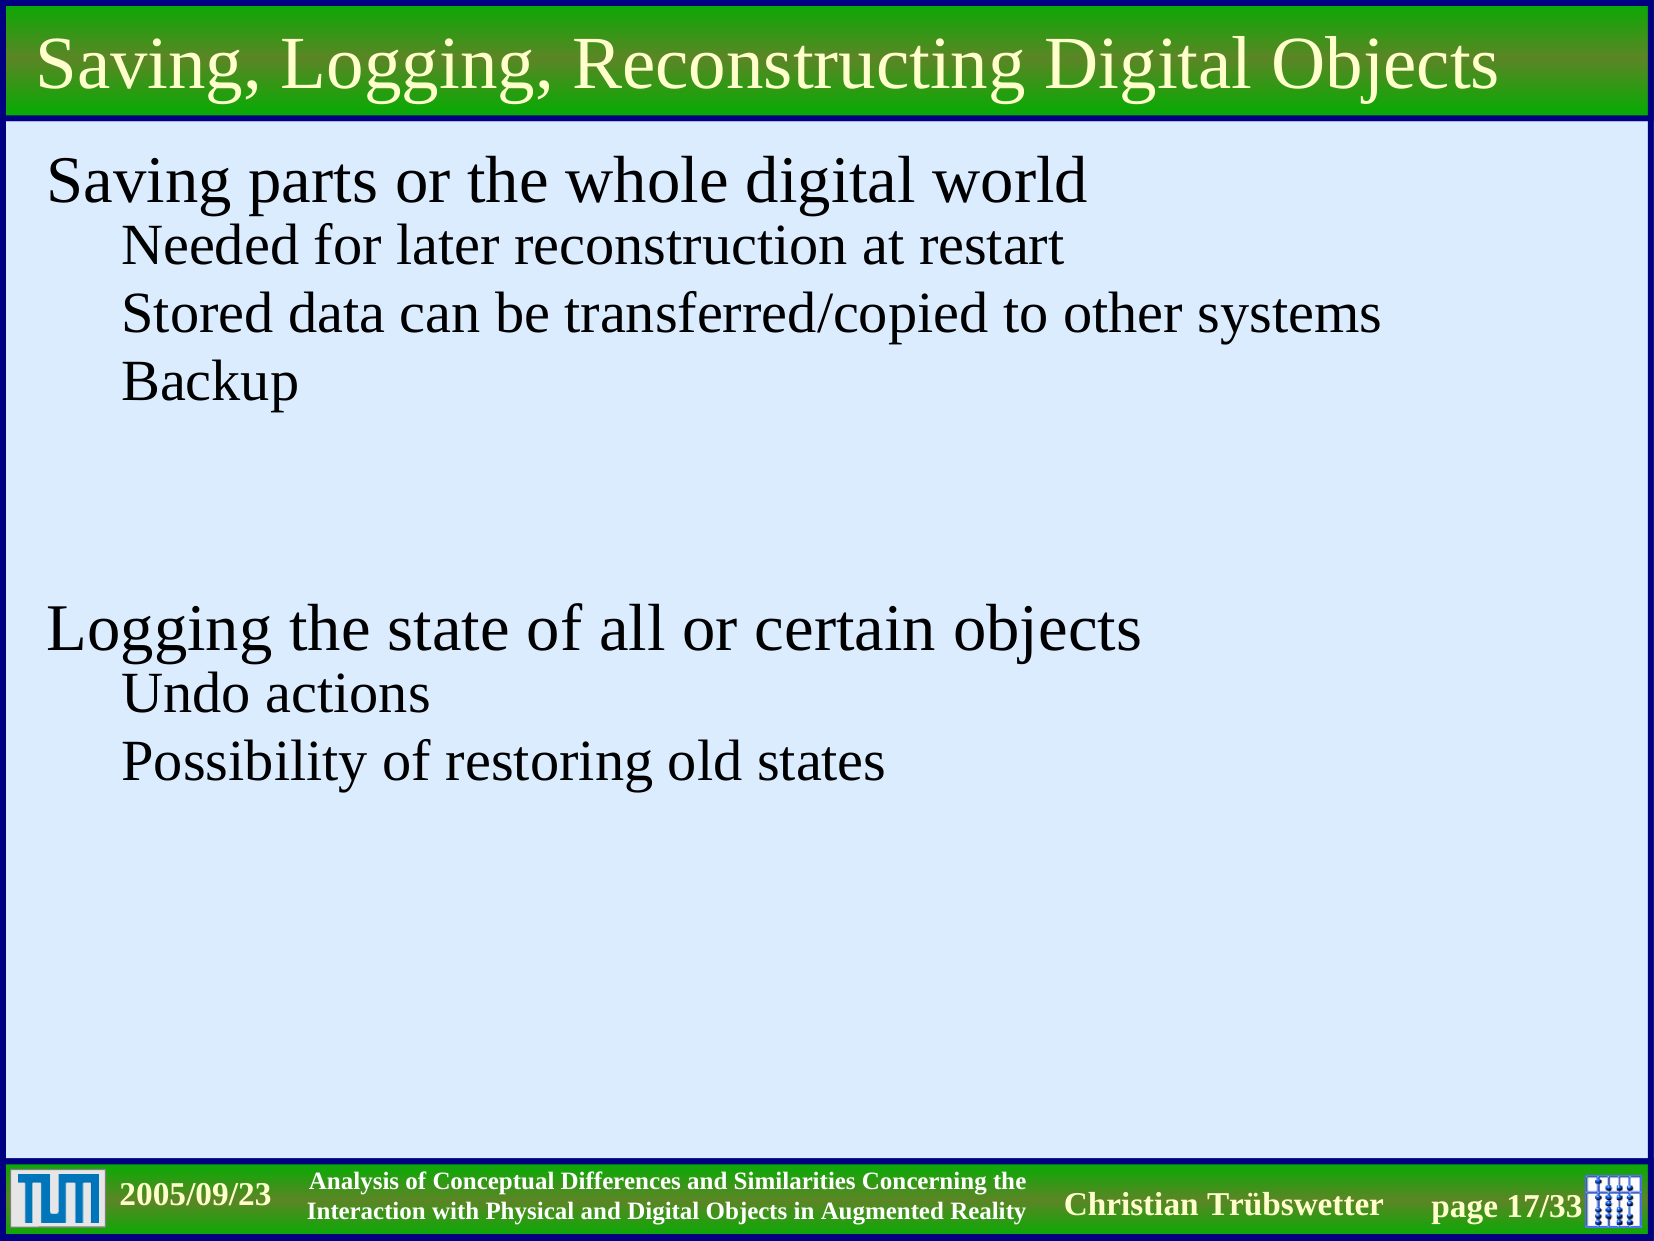

# Saving, Logging, Reconstructing Digital Objects
Saving parts or the whole digital world
Needed for later reconstruction at restart
Stored data can be transferred/copied to other systems
Backup
Logging the state of all or certain objects
Undo actions
Possibility of restoring old states